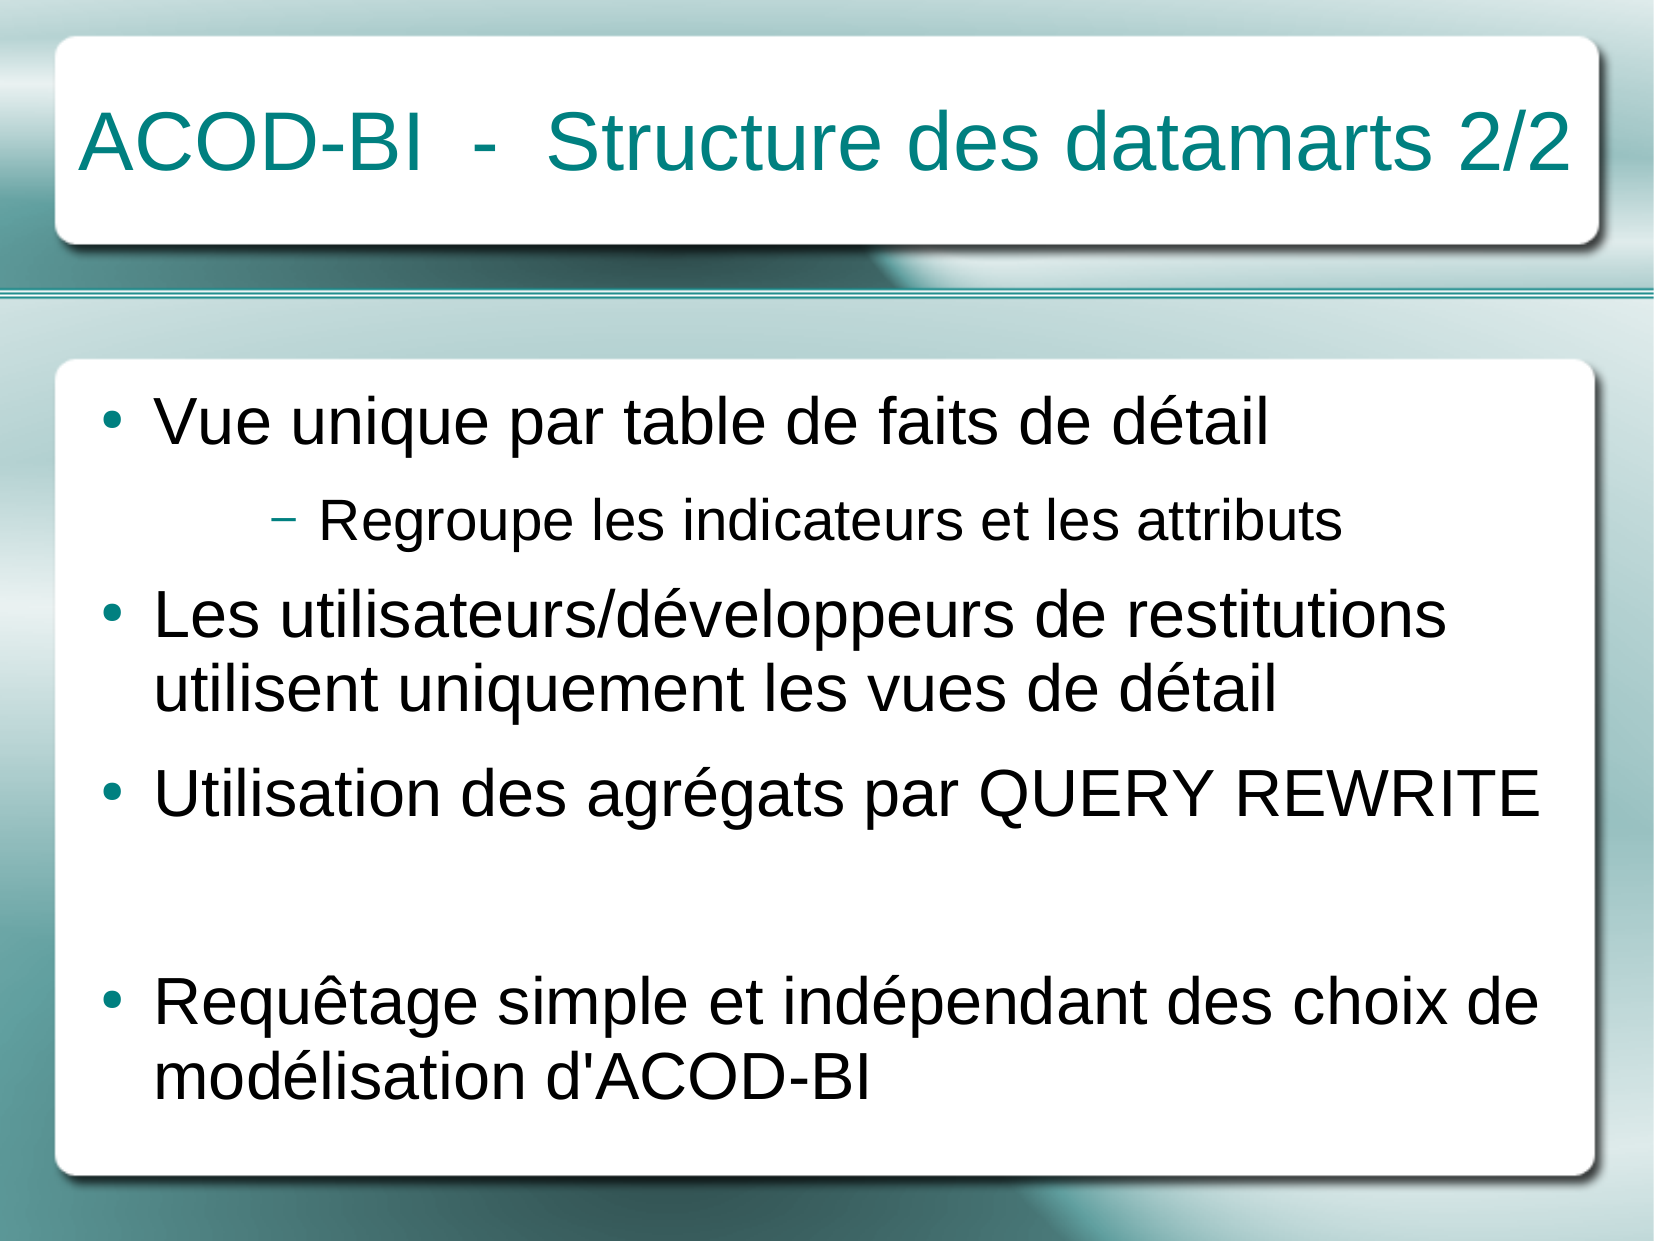

# ACOD-BI - Structure des datamarts 2/2
Vue unique par table de faits de détail
Regroupe les indicateurs et les attributs
Les utilisateurs/développeurs de restitutions utilisent uniquement les vues de détail
Utilisation des agrégats par QUERY REWRITE
Requêtage simple et indépendant des choix de modélisation d'ACOD-BI